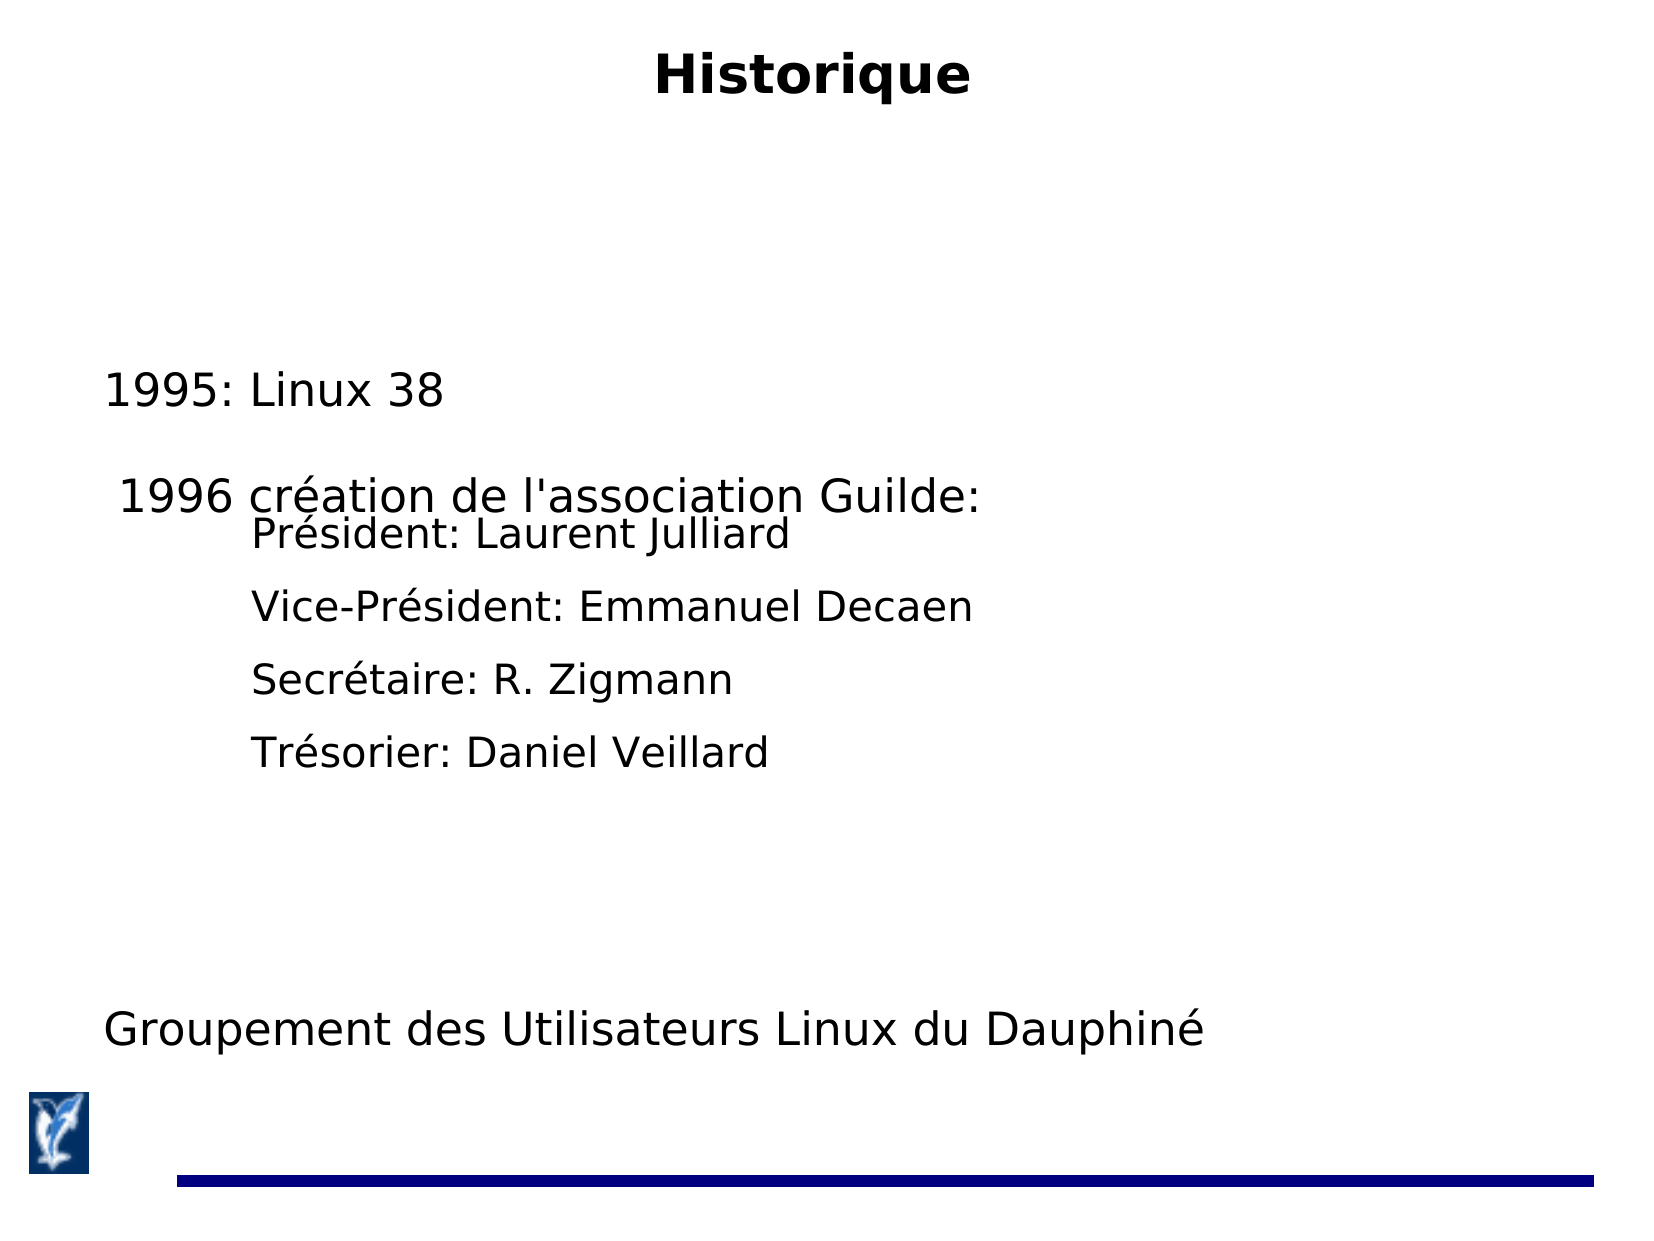

Historique
1995: Linux 38
 1996 création de l'association Guilde:
Groupement des Utilisateurs Linux du Dauphiné
Président: Laurent Julliard
Vice-Président: Emmanuel Decaen
Secrétaire: R. Zigmann
Trésorier: Daniel Veillard